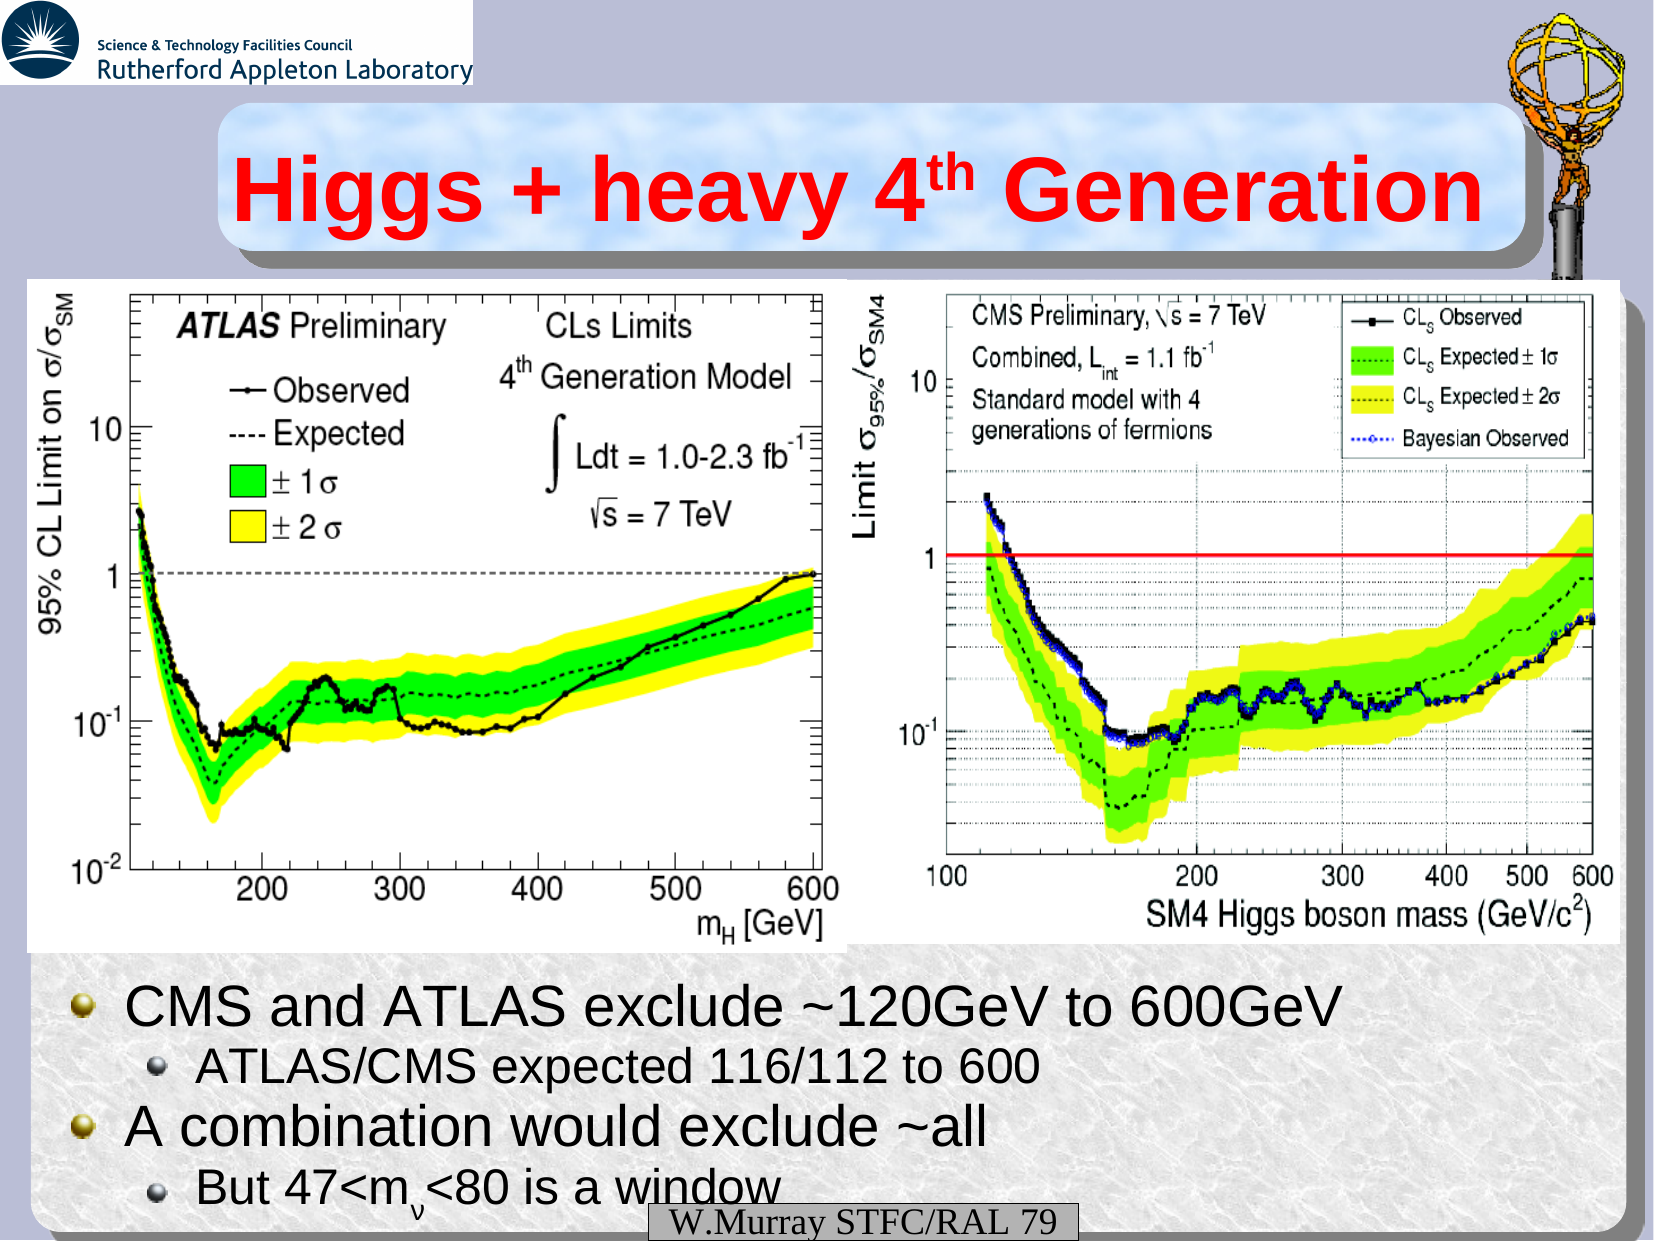

# Higgs + heavy 4th Generation
CMS and ATLAS exclude ~120GeV to 600GeV
ATLAS/CMS expected 116/112 to 600
A combination would exclude ~all
But 47<mν<80 is a window